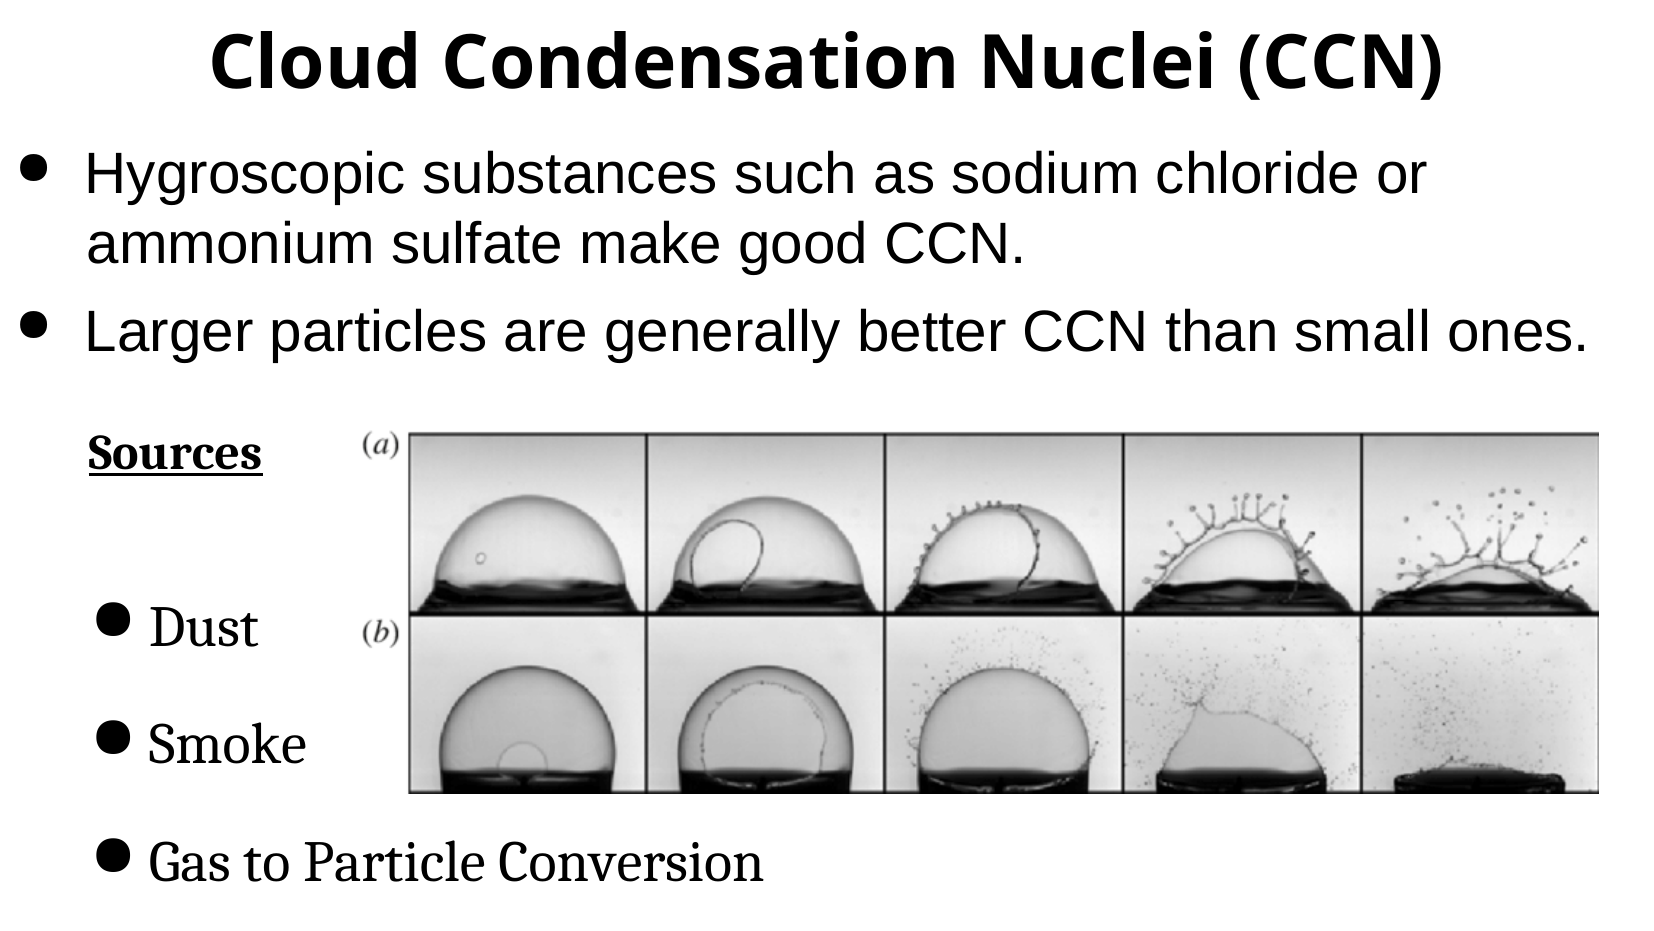

# Cloud Condensation Nuclei (CCN)
 Hygroscopic substances such as sodium chloride or ammonium sulfate make good CCN.
 Larger particles are generally better CCN than small ones.
Sources
 Dust
 Smoke
 Gas to Particle Conversion